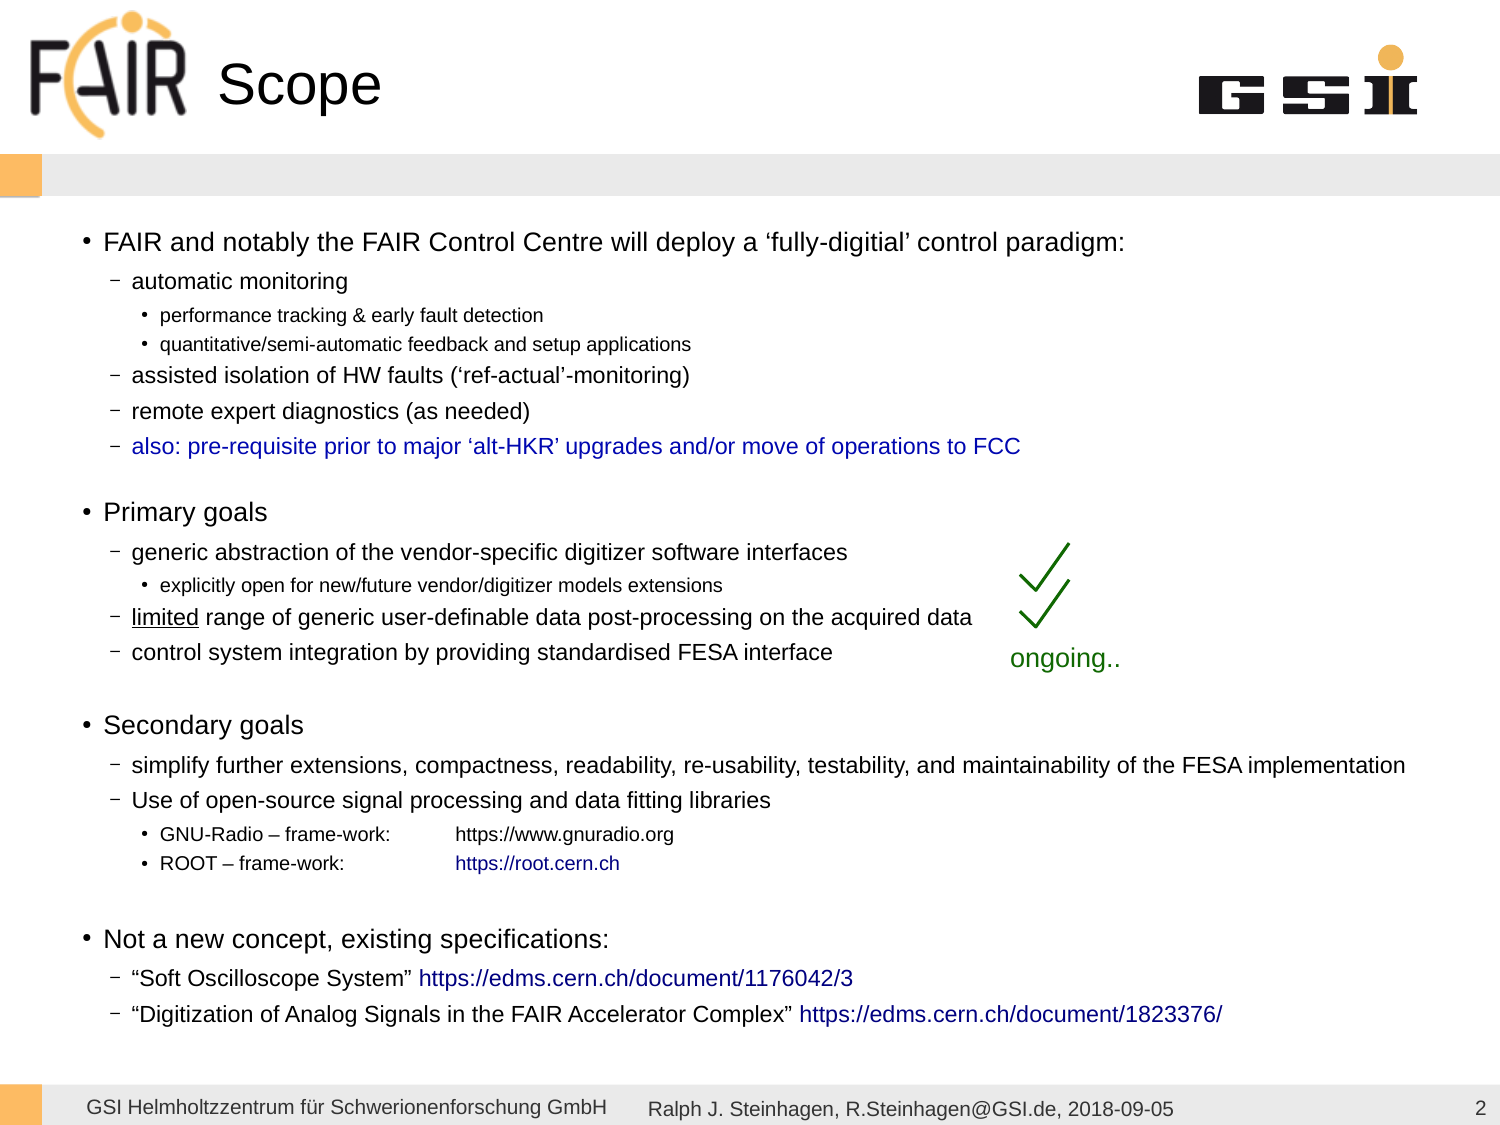

# Scope
FAIR and notably the FAIR Control Centre will deploy a ‘fully-digitial’ control paradigm:
automatic monitoring
performance tracking & early fault detection
quantitative/semi-automatic feedback and setup applications
assisted isolation of HW faults (‘ref-actual’-monitoring)
remote expert diagnostics (as needed)
also: pre-requisite prior to major ‘alt-HKR’ upgrades and/or move of operations to FCC
Primary goals
generic abstraction of the vendor-specific digitizer software interfaces
explicitly open for new/future vendor/digitizer models extensions
limited range of generic user-definable data post-processing on the acquired data
control system integration by providing standardised FESA interface
Secondary goals
simplify further extensions, compactness, readability, re-usability, testability, and maintainability of the FESA implementation
Use of open-source signal processing and data fitting libraries
GNU-Radio – frame-work: 		https://www.gnuradio.org
ROOT – frame-work: 		 		https://root.cern.ch
Not a new concept, existing specifications:
“Soft Oscilloscope System” https://edms.cern.ch/document/1176042/3
“Digitization of Analog Signals in the FAIR Accelerator Complex” https://edms.cern.ch/document/1823376/
ongoing..